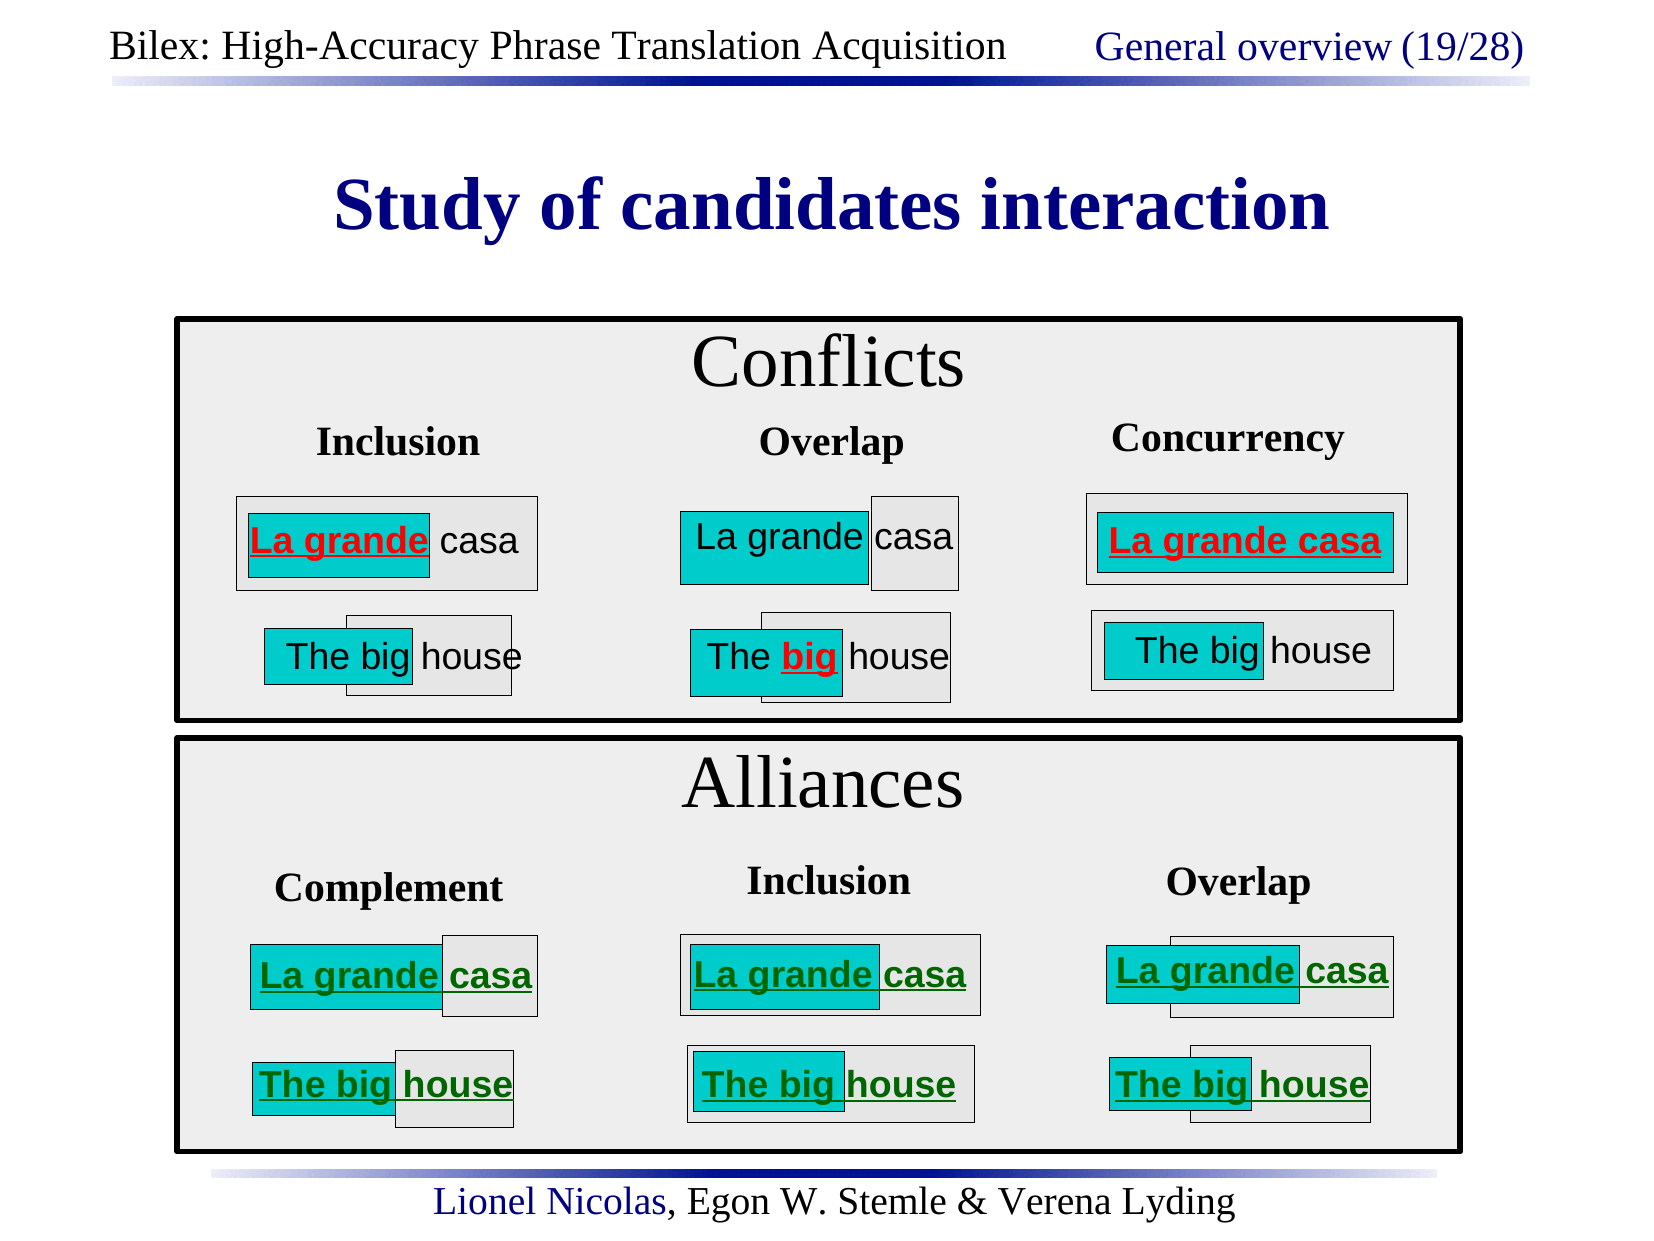

General overview
19
Study of candidates interaction
Conflicts
Concurrency
Inclusion
Overlap
La grande casa
La grande casa
La grande casa
The big house
The big house
The big house
Alliances
Inclusion
Overlap
Complement
La grande casa
La grande casa
La grande casa
The big house
The big house
The big house